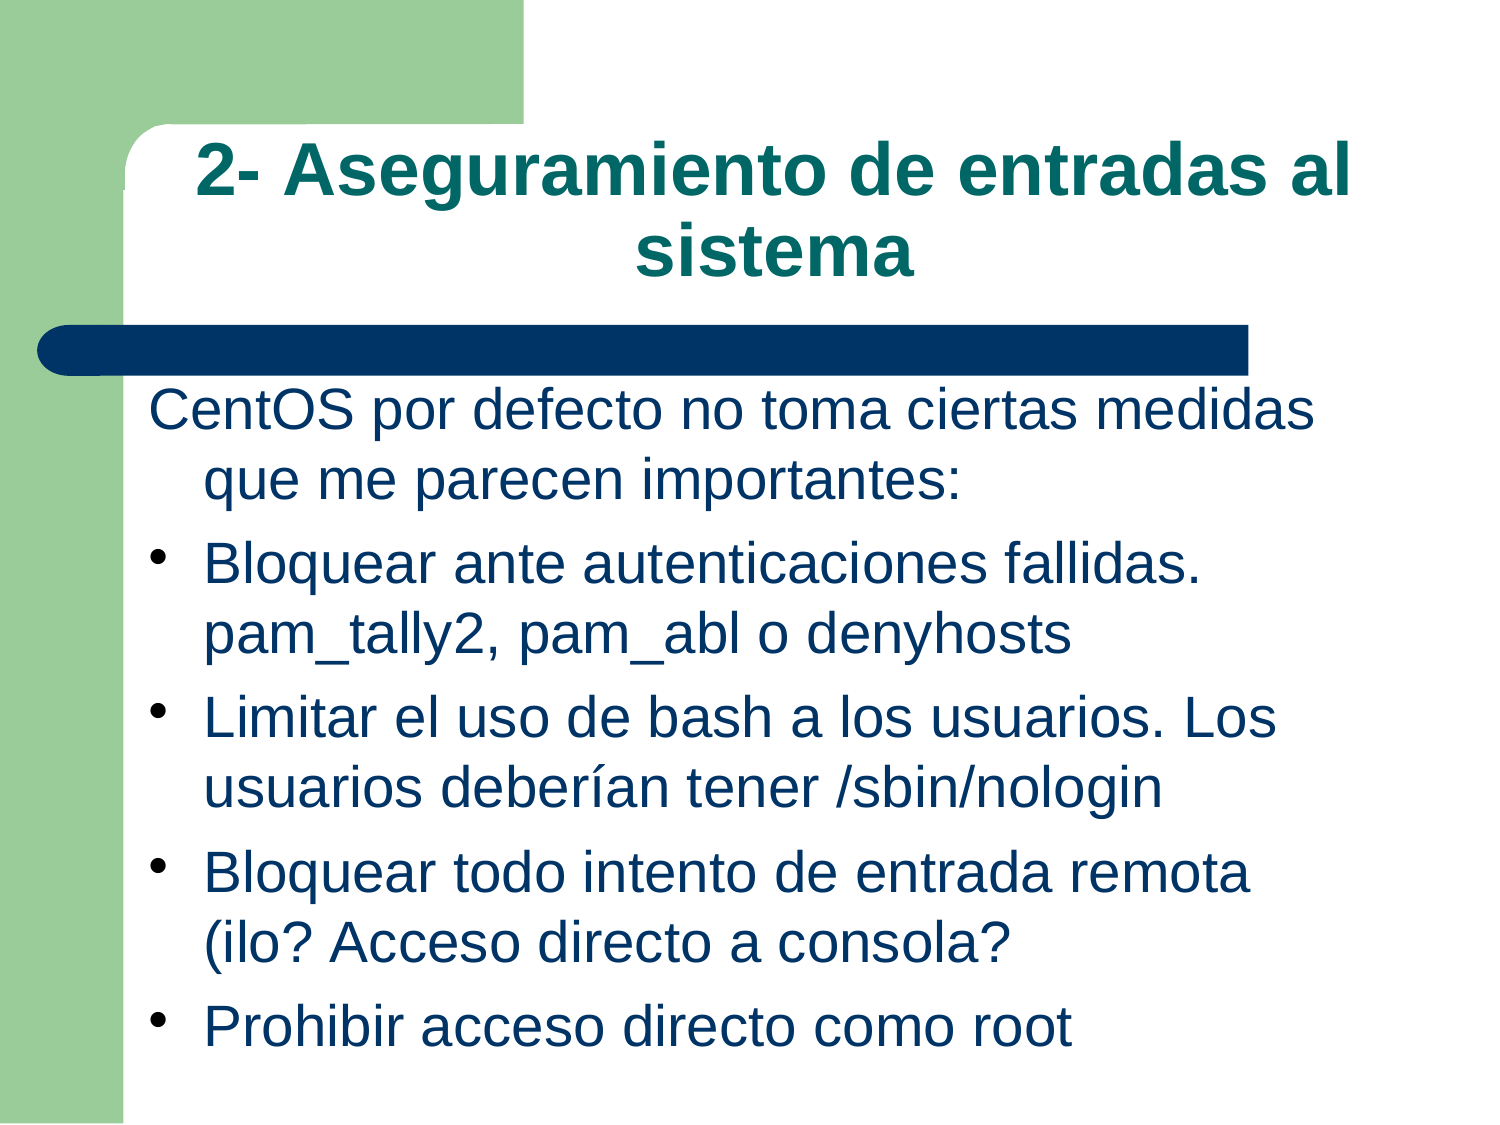

# 2- Aseguramiento de entradas al sistema
CentOS por defecto no toma ciertas medidas que me parecen importantes:
Bloquear ante autenticaciones fallidas. pam_tally2, pam_abl o denyhosts
Limitar el uso de bash a los usuarios. Los usuarios deberían tener /sbin/nologin
Bloquear todo intento de entrada remota (ilo? Acceso directo a consola?
Prohibir acceso directo como root